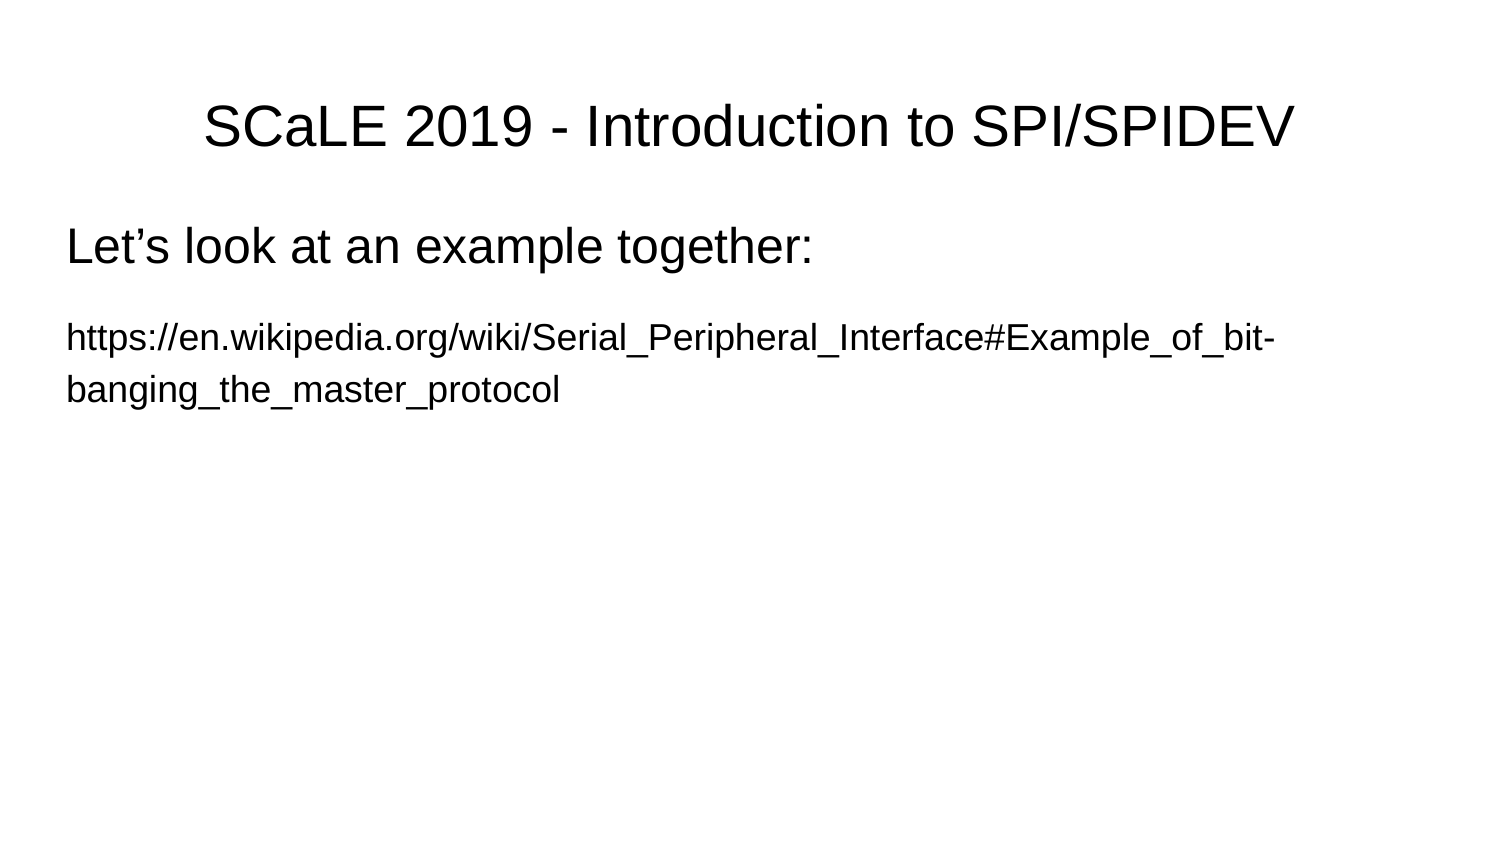

# SCaLE 2019 - Introduction to SPI/SPIDEV
Let’s look at an example together:
https://en.wikipedia.org/wiki/Serial_Peripheral_Interface#Example_of_bit-banging_the_master_protocol